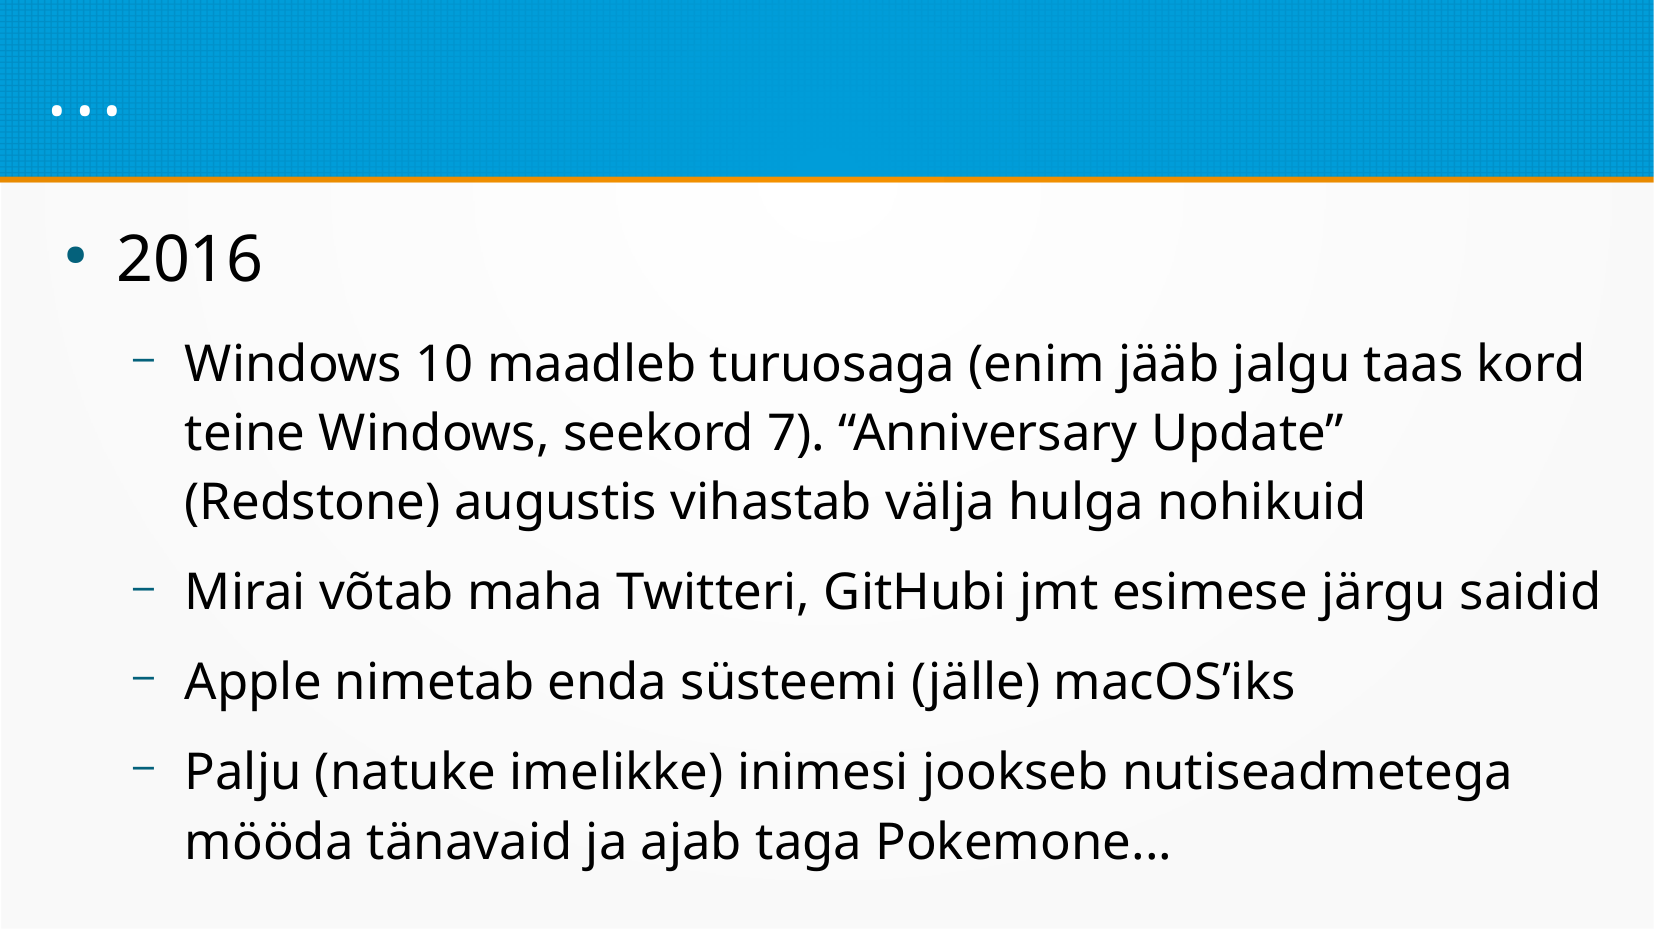

# ...
2016
Windows 10 maadleb turuosaga (enim jääb jalgu taas kord teine Windows, seekord 7). “Anniversary Update” (Redstone) augustis vihastab välja hulga nohikuid
Mirai võtab maha Twitteri, GitHubi jmt esimese järgu saidid
Apple nimetab enda süsteemi (jälle) macOS’iks
Palju (natuke imelikke) inimesi jookseb nutiseadmetega mööda tänavaid ja ajab taga Pokemone...